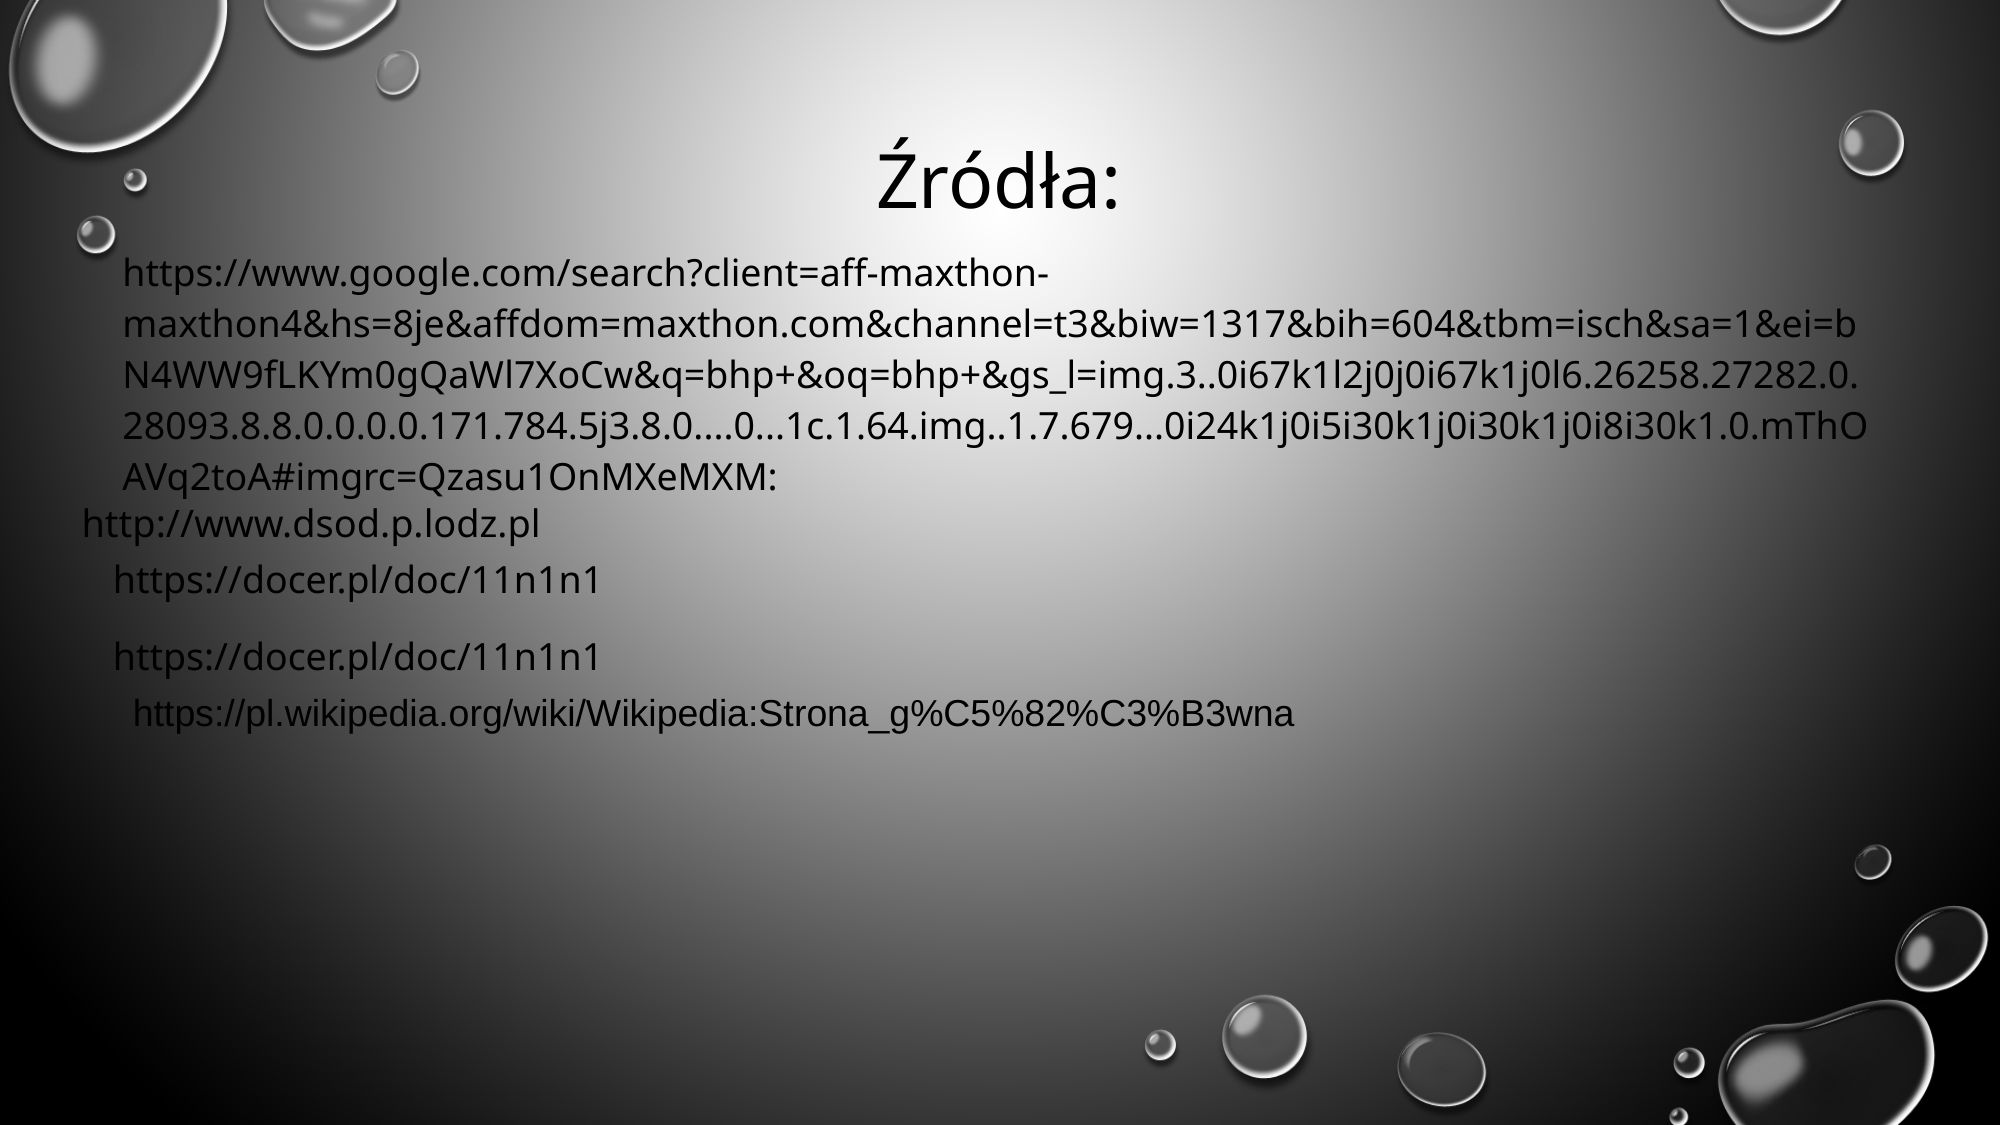

# Źródła:
https://www.google.com/search?client=aff-maxthon-maxthon4&hs=8je&affdom=maxthon.com&channel=t3&biw=1317&bih=604&tbm=isch&sa=1&ei=bN4WW9fLKYm0gQaWl7XoCw&q=bhp+&oq=bhp+&gs_l=img.3..0i67k1l2j0j0i67k1j0l6.26258.27282.0.28093.8.8.0.0.0.0.171.784.5j3.8.0....0...1c.1.64.img..1.7.679...0i24k1j0i5i30k1j0i30k1j0i8i30k1.0.mThOAVq2toA#imgrc=Qzasu1OnMXeMXM:
 http://www.dsod.p.lodz.pl
 https://docer.pl/doc/11n1n1
 https://docer.pl/doc/11n1n1
https://pl.wikipedia.org/wiki/Wikipedia:Strona_g%C5%82%C3%B3wna